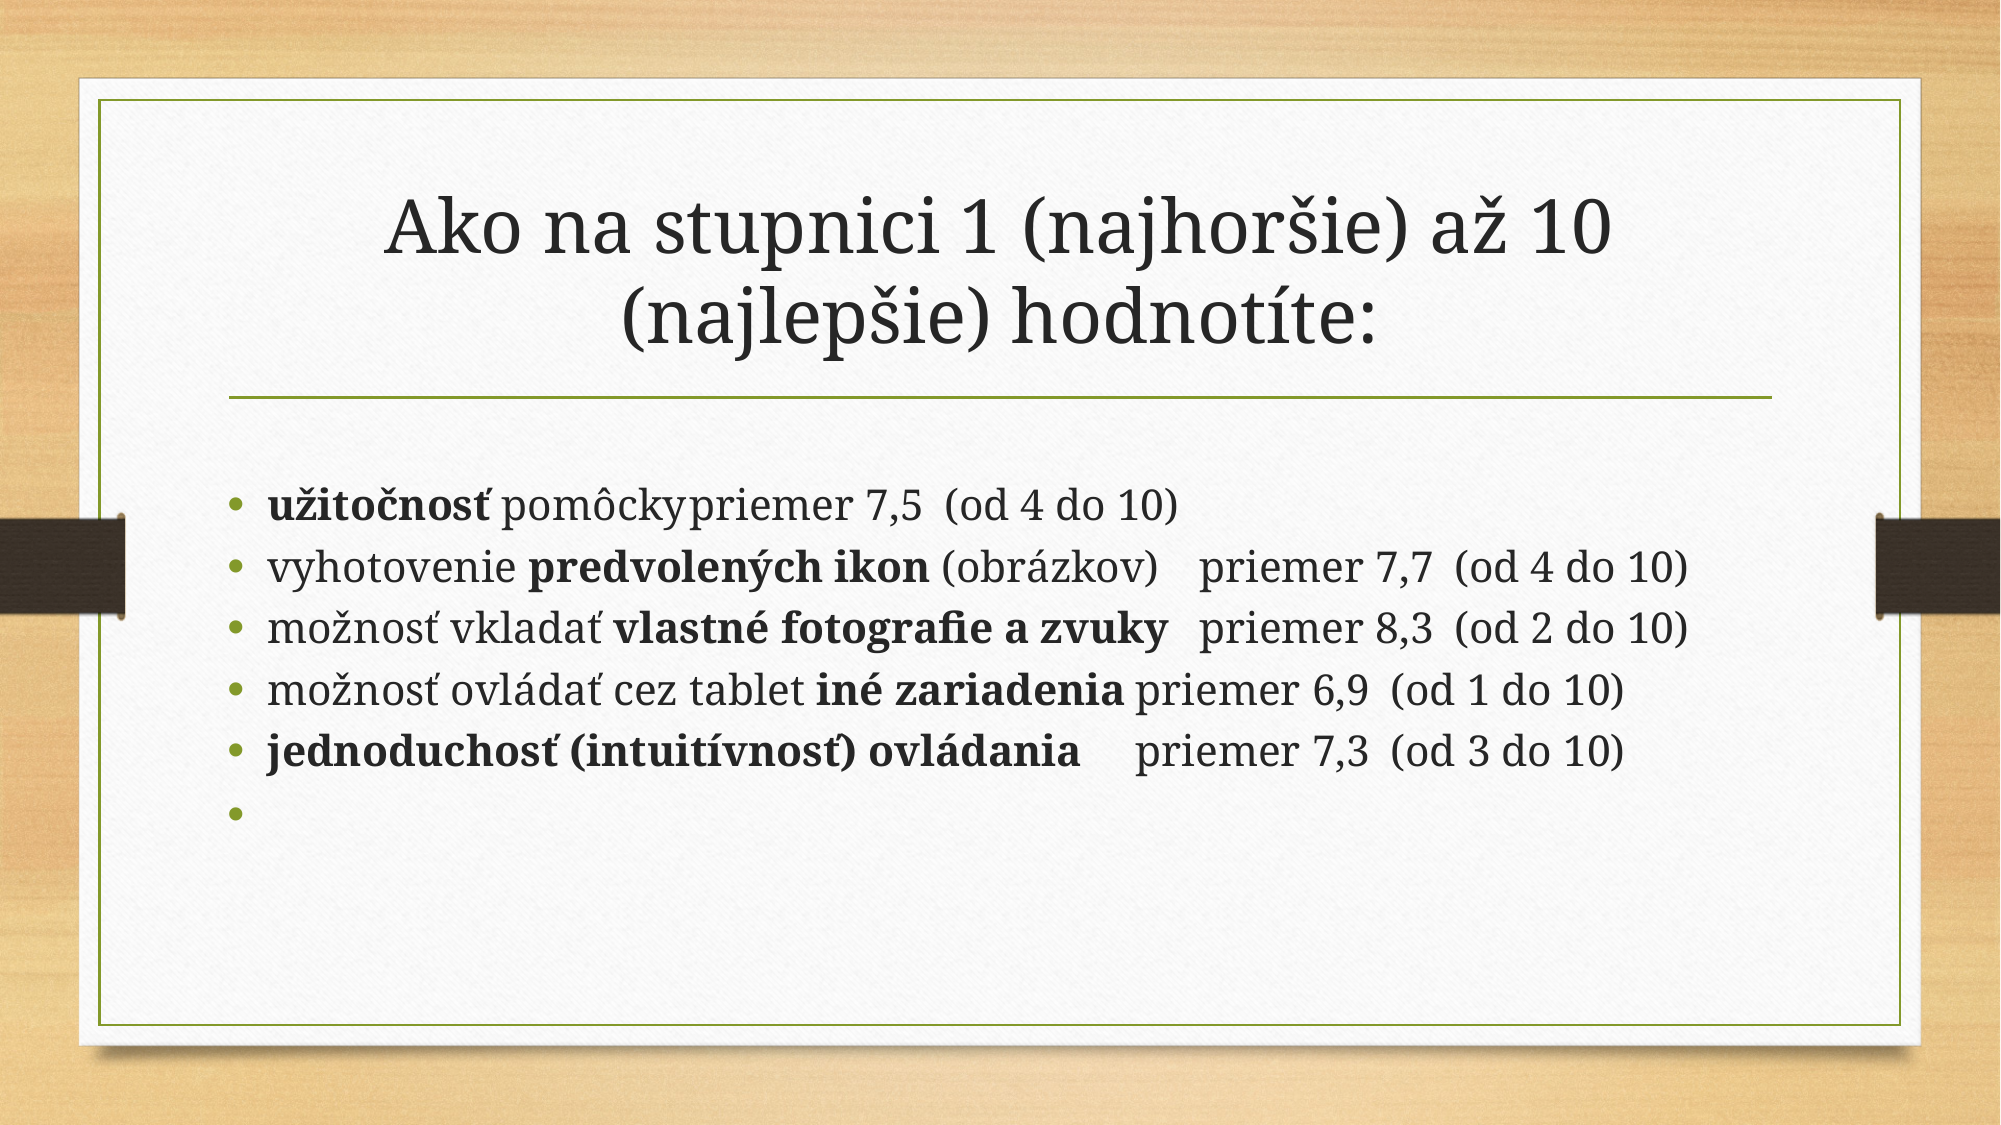

# Ako na stupnici 1 (najhoršie) až 10 (najlepšie) hodnotíte:
užitočnosť pomôcky							priemer 7,5		(od 4 do 10)
vyhotovenie predvolených ikon (obrázkov)	priemer 7,7		(od 4 do 10)
možnosť vkladať vlastné fotografie a zvuky	priemer 8,3		(od 2 do 10)
možnosť ovládať cez tablet iné zariadenia		priemer 6,9		(od 1 do 10)
jednoduchosť (intuitívnosť) ovládania		priemer 7,3		(od 3 do 10)